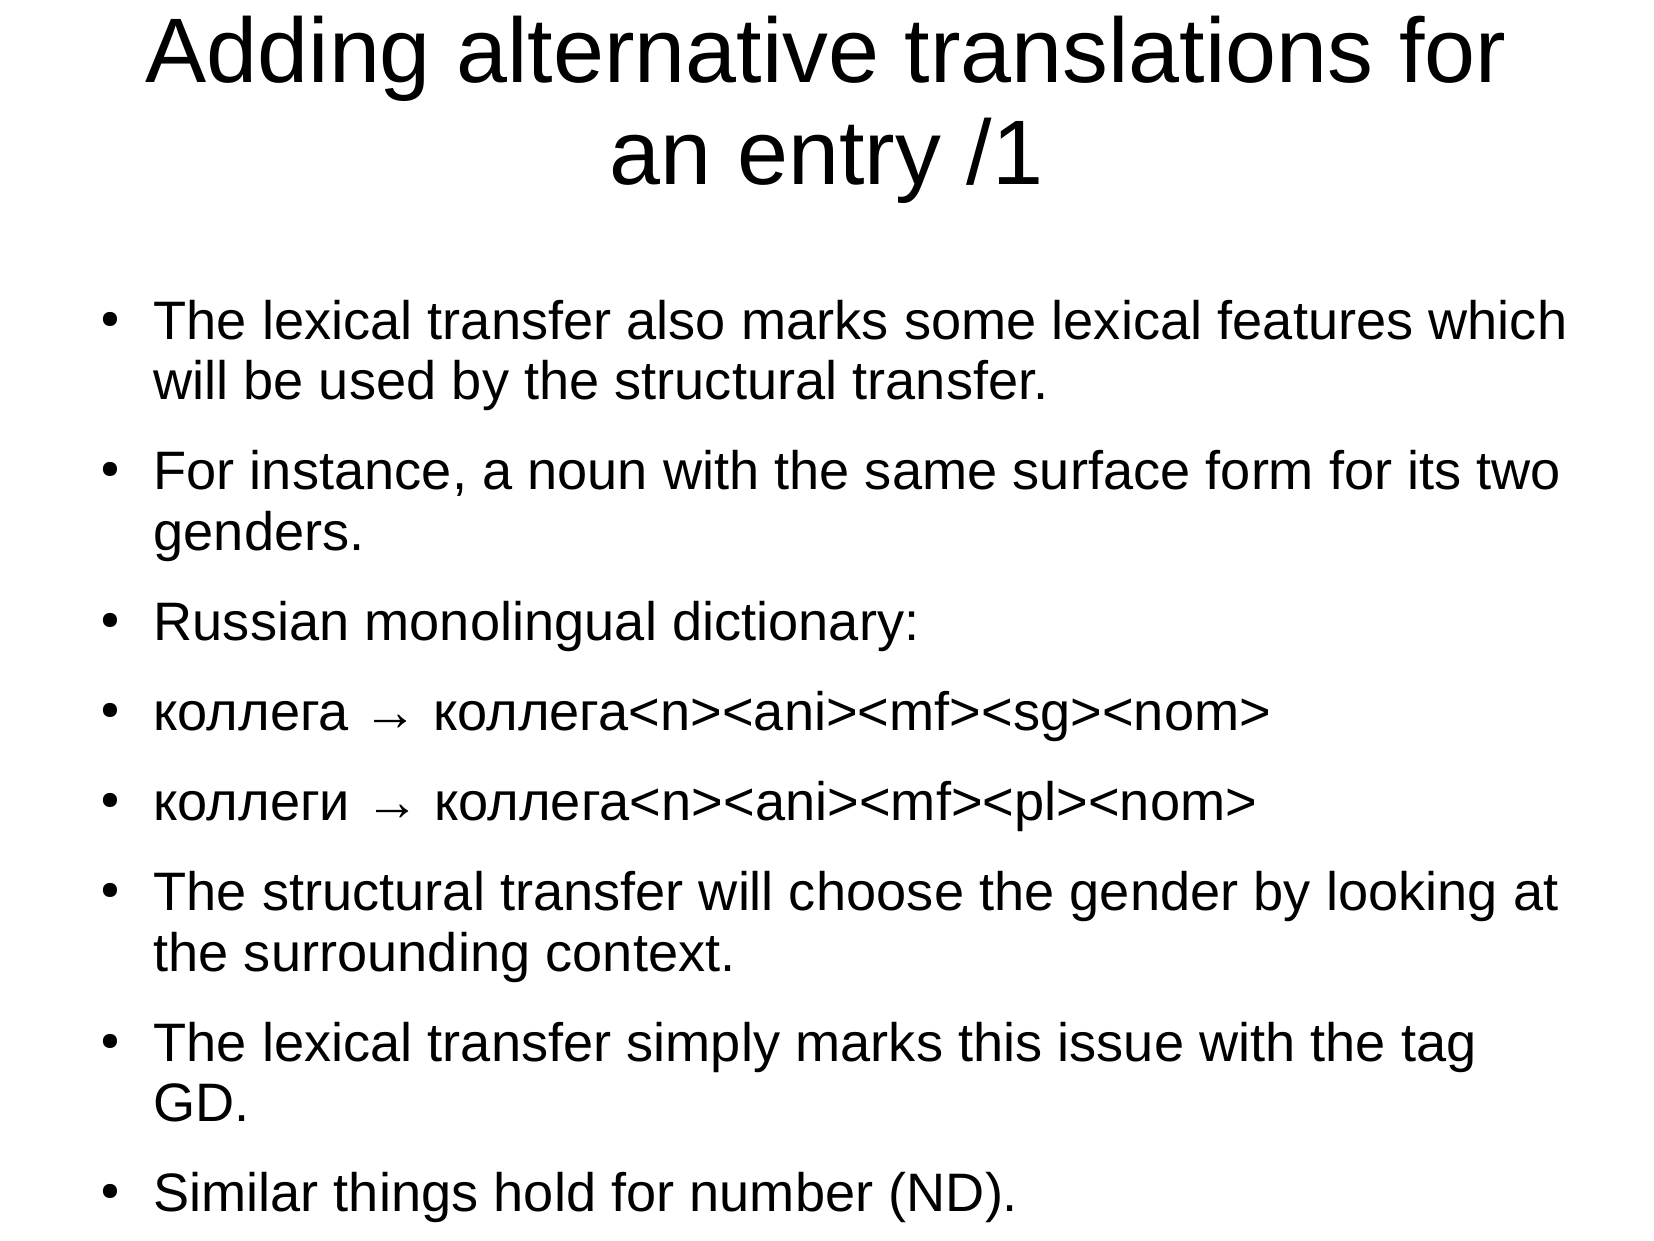

# Adding alternative translations for an entry /1
The lexical transfer also marks some lexical features which will be used by the structural transfer.
For instance, a noun with the same surface form for its two genders.
Russian monolingual dictionary:
коллега → коллега<n><ani><mf><sg><nom>
коллеги → коллега<n><ani><mf><pl><nom>
The structural transfer will choose the gender by looking at the surrounding context.
The lexical transfer simply marks this issue with the tag GD.
Similar things hold for number (ND).